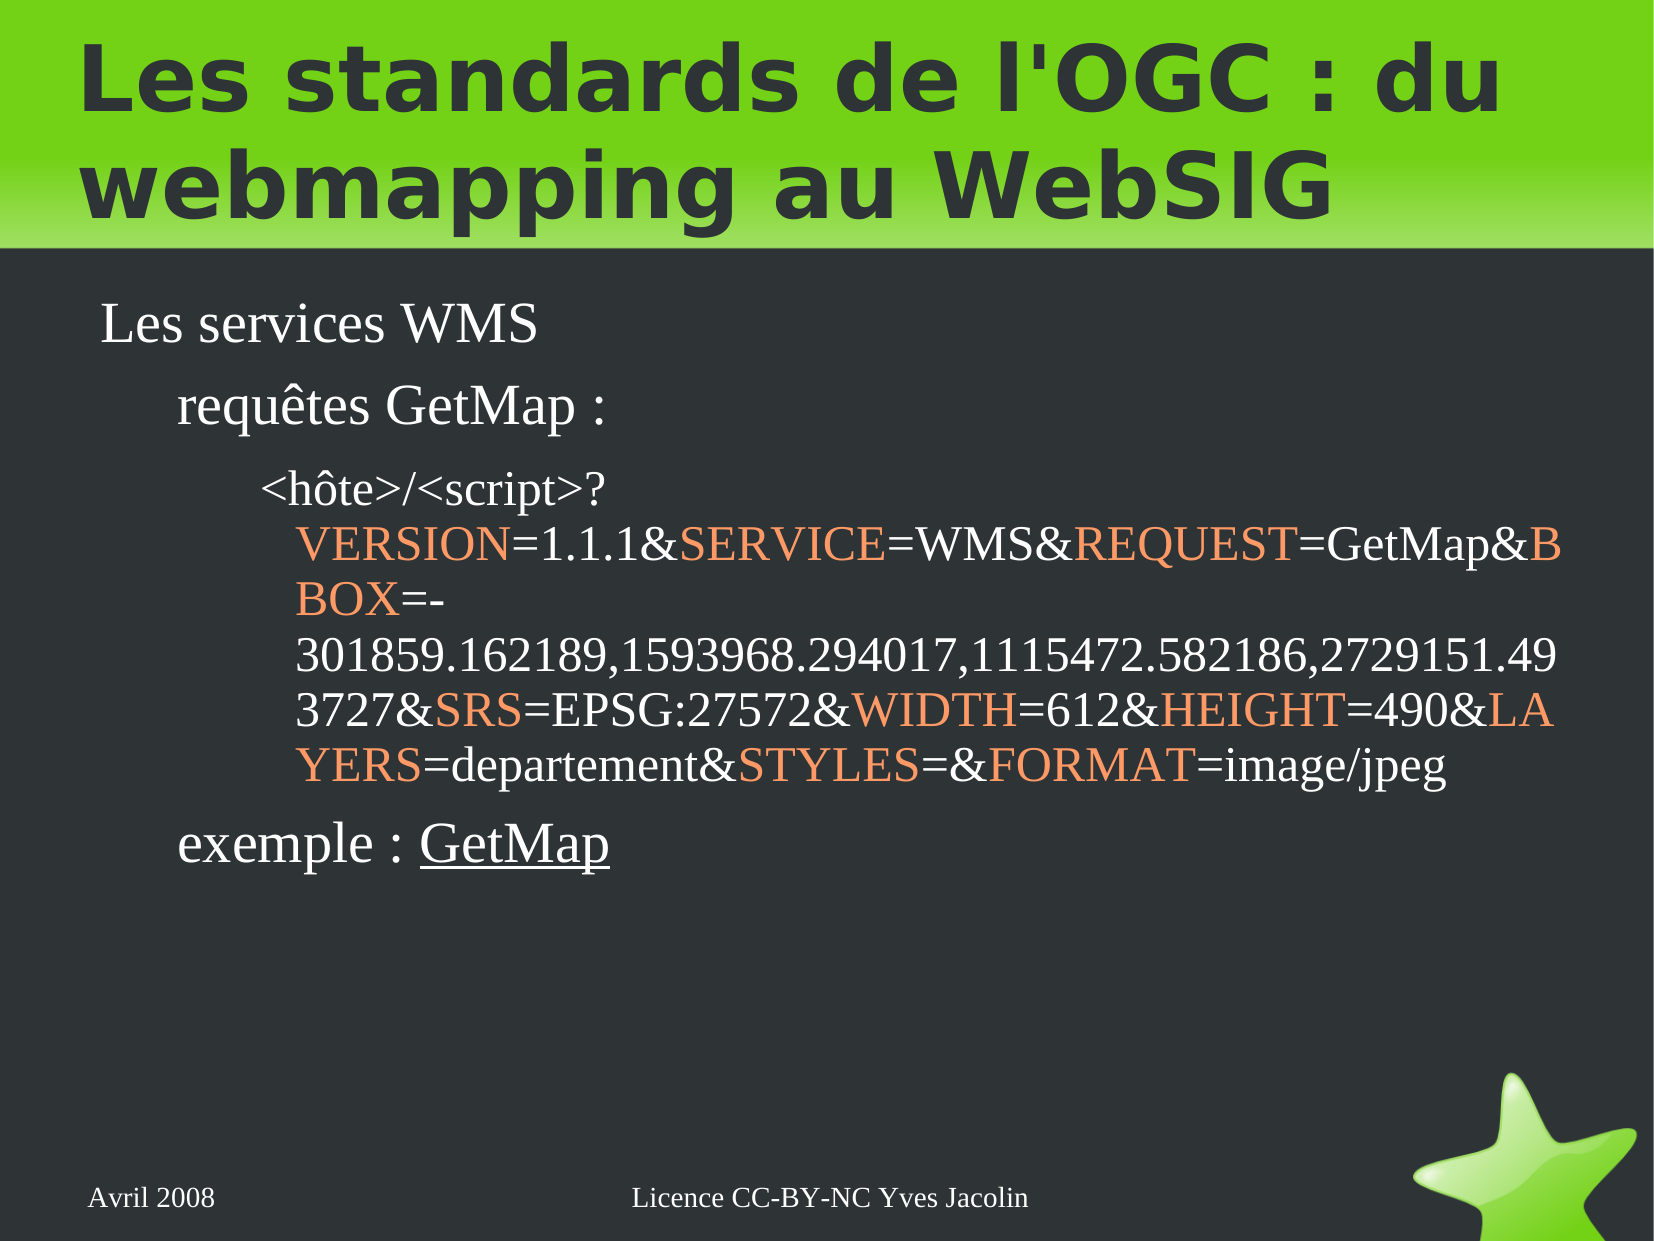

# Les standards de l'OGC : du webmapping au WebSIG
Les services WMS
requêtes GetMap :
<hôte>/<script>?VERSION=1.1.1&SERVICE=WMS&REQUEST=GetMap&BBOX=-301859.162189,1593968.294017,1115472.582186,2729151.493727&SRS=EPSG:27572&WIDTH=612&HEIGHT=490&LAYERS=departement&STYLES=&FORMAT=image/jpeg
exemple : GetMap